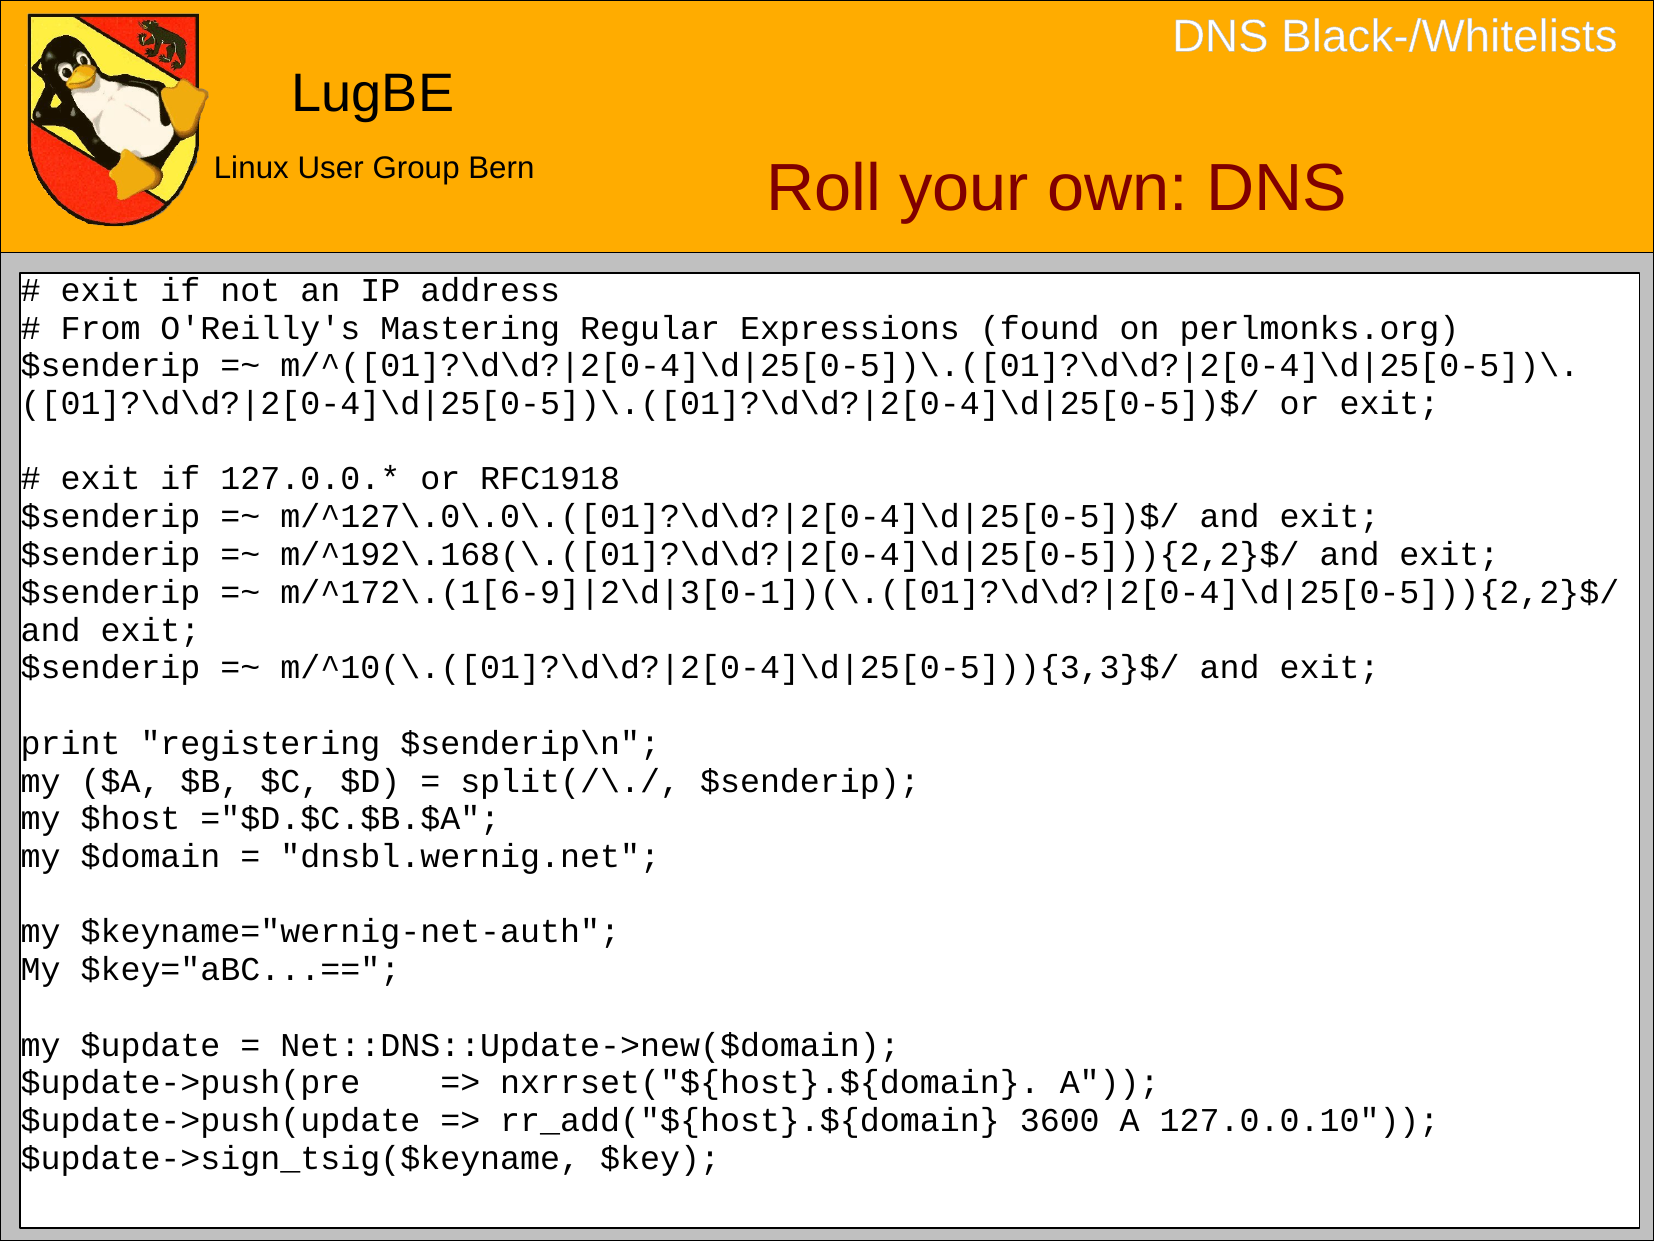

Roll your own: DNS
# exit if not an IP address
# From O'Reilly's Mastering Regular Expressions (found on perlmonks.org)
$senderip =~ m/^([01]?\d\d?|2[0-4]\d|25[0-5])\.([01]?\d\d?|2[0-4]\d|25[0-5])\.([01]?\d\d?|2[0-4]\d|25[0-5])\.([01]?\d\d?|2[0-4]\d|25[0-5])$/ or exit;
# exit if 127.0.0.* or RFC1918
$senderip =~ m/^127\.0\.0\.([01]?\d\d?|2[0-4]\d|25[0-5])$/ and exit;
$senderip =~ m/^192\.168(\.([01]?\d\d?|2[0-4]\d|25[0-5])){2,2}$/ and exit;
$senderip =~ m/^172\.(1[6-9]|2\d|3[0-1])(\.([01]?\d\d?|2[0-4]\d|25[0-5])){2,2}$/ and exit;
$senderip =~ m/^10(\.([01]?\d\d?|2[0-4]\d|25[0-5])){3,3}$/ and exit;
print "registering $senderip\n";
my ($A, $B, $C, $D) = split(/\./, $senderip);
my $host ="$D.$C.$B.$A";
my $domain = "dnsbl.wernig.net";
my $keyname="wernig-net-auth";
My $key="aBC...==";
my $update = Net::DNS::Update->new($domain);
$update->push(pre => nxrrset("${host}.${domain}. A"));
$update->push(update => rr_add("${host}.${domain} 3600 A 127.0.0.10"));
$update->sign_tsig($keyname, $key);